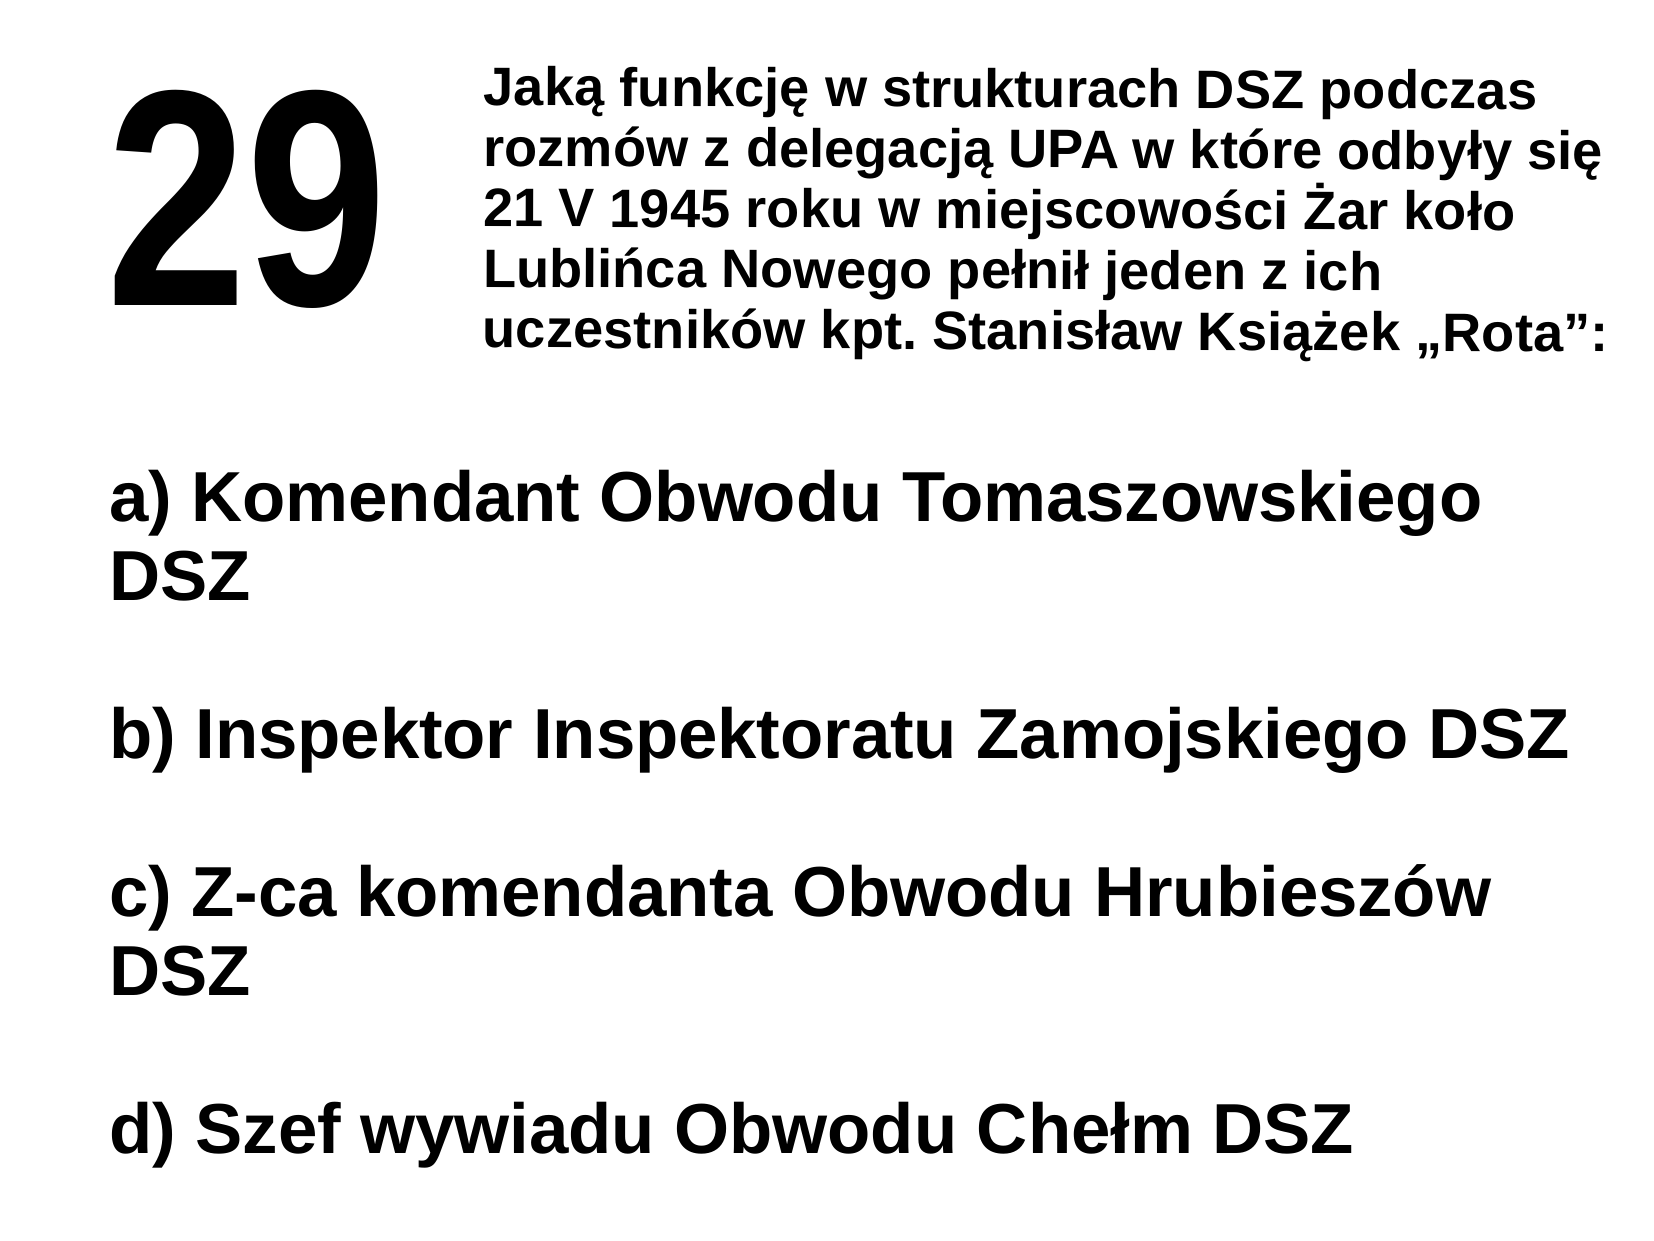

29
Jaką funkcję w strukturach DSZ podczas rozmów z delegacją UPA w które odbyły się 21 V 1945 roku w miejscowości Żar koło Lublińca Nowego pełnił jeden z ich uczestników kpt. Stanisław Książek „Rota”:
a) Komendant Obwodu Tomaszowskiego DSZ
b) Inspektor Inspektoratu Zamojskiego DSZ
c) Z-ca komendanta Obwodu Hrubieszów DSZ
d) Szef wywiadu Obwodu Chełm DSZ